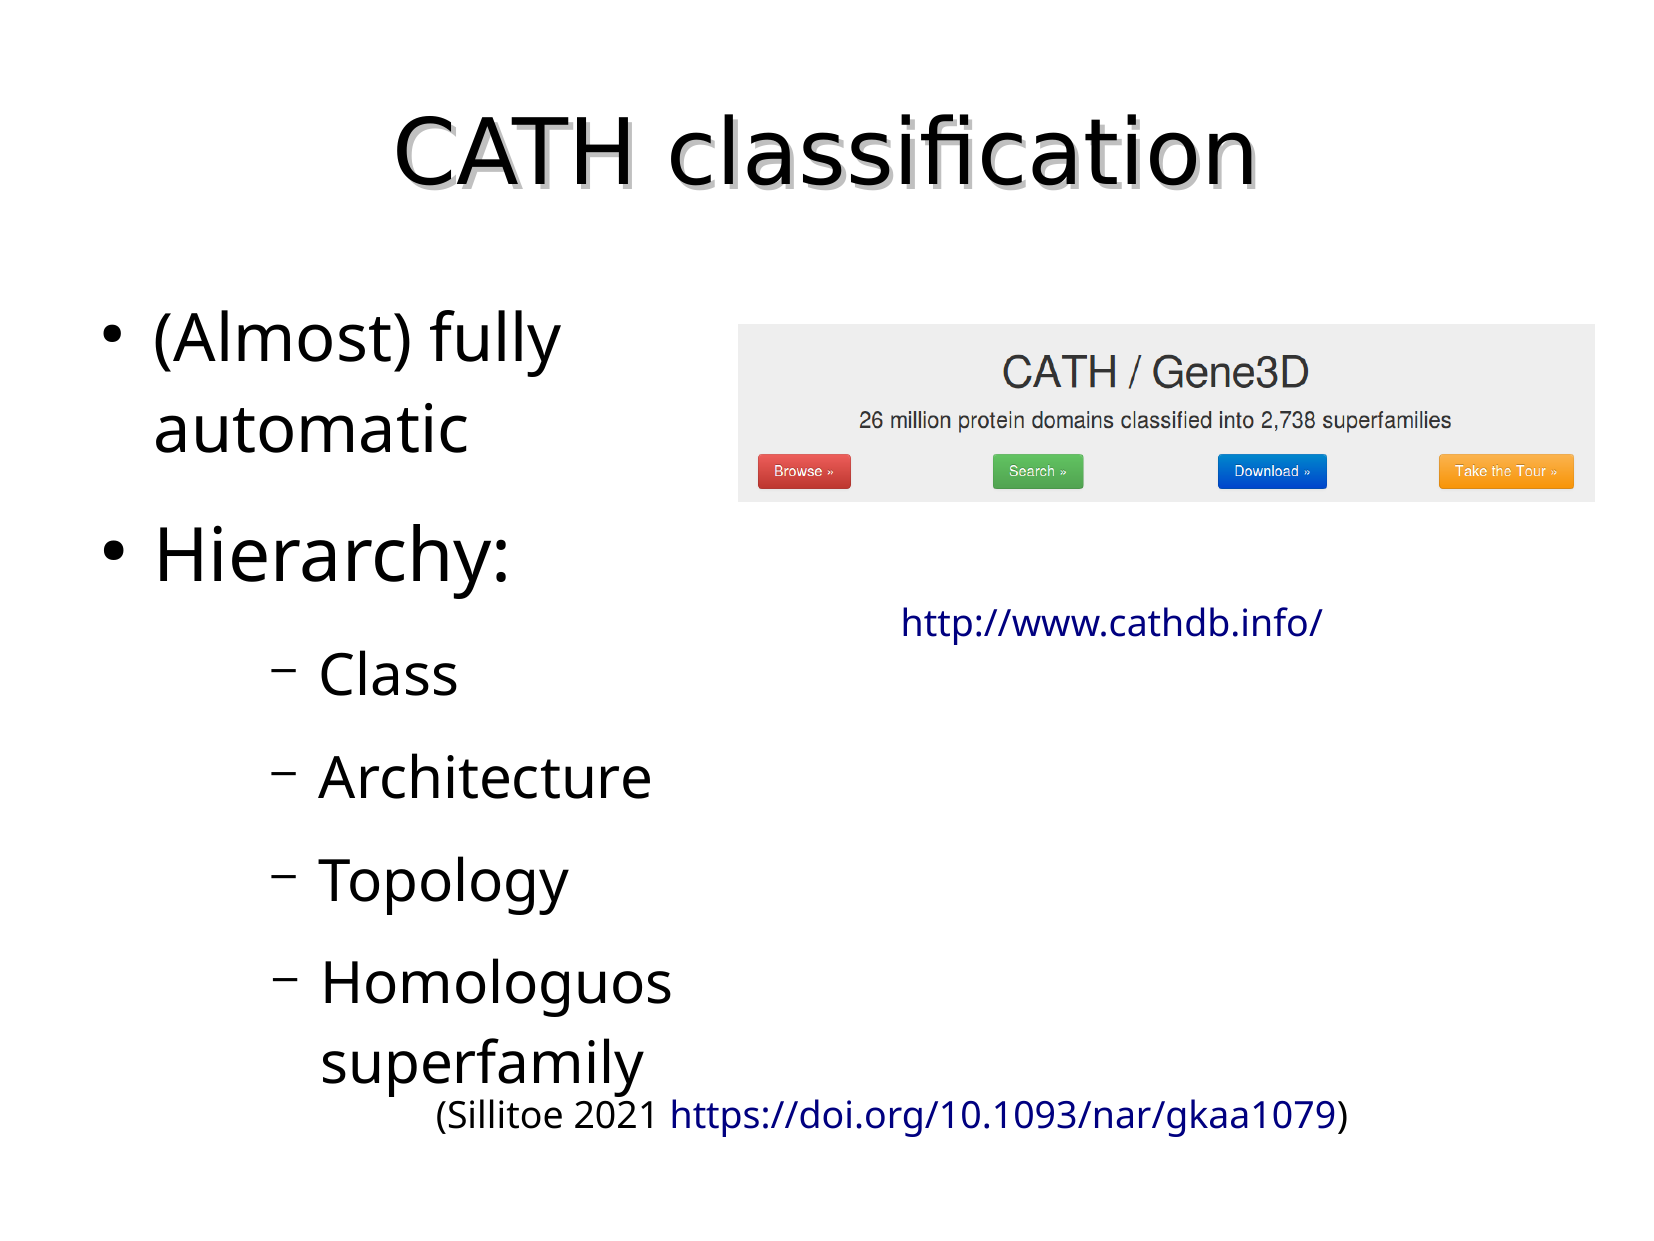

# CATH classification
(Almost) fully automatic
Hierarchy:
Class
Architecture
Topology
Homologuos
superfamily
http://www.cathdb.info/
(Sillitoe 2021 https://doi.org/10.1093/nar/gkaa1079)